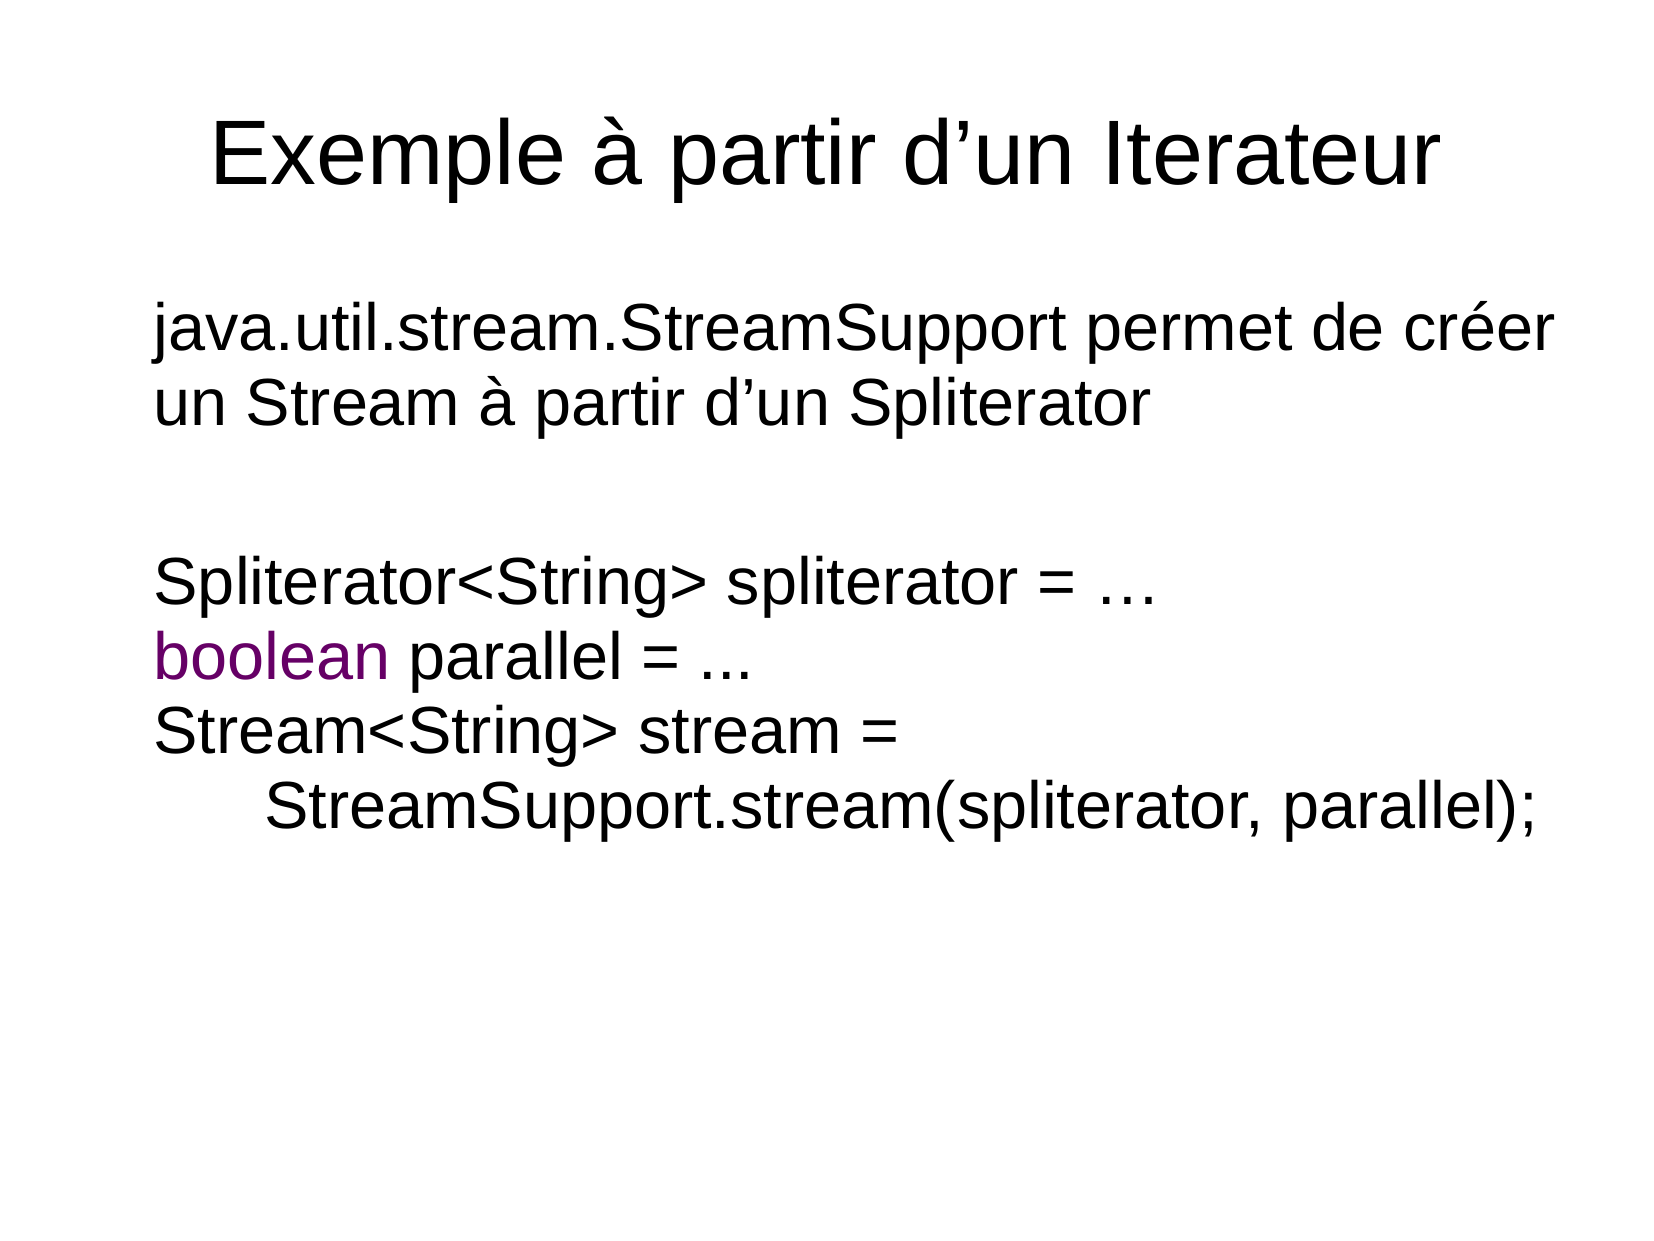

# Exemple à partir d’un Iterateur
java.util.stream.StreamSupport permet de créer un Stream à partir d’un Spliterator
Spliterator<String> spliterator = …
boolean parallel = ...
Stream<String> stream =
 StreamSupport.stream(spliterator, parallel);